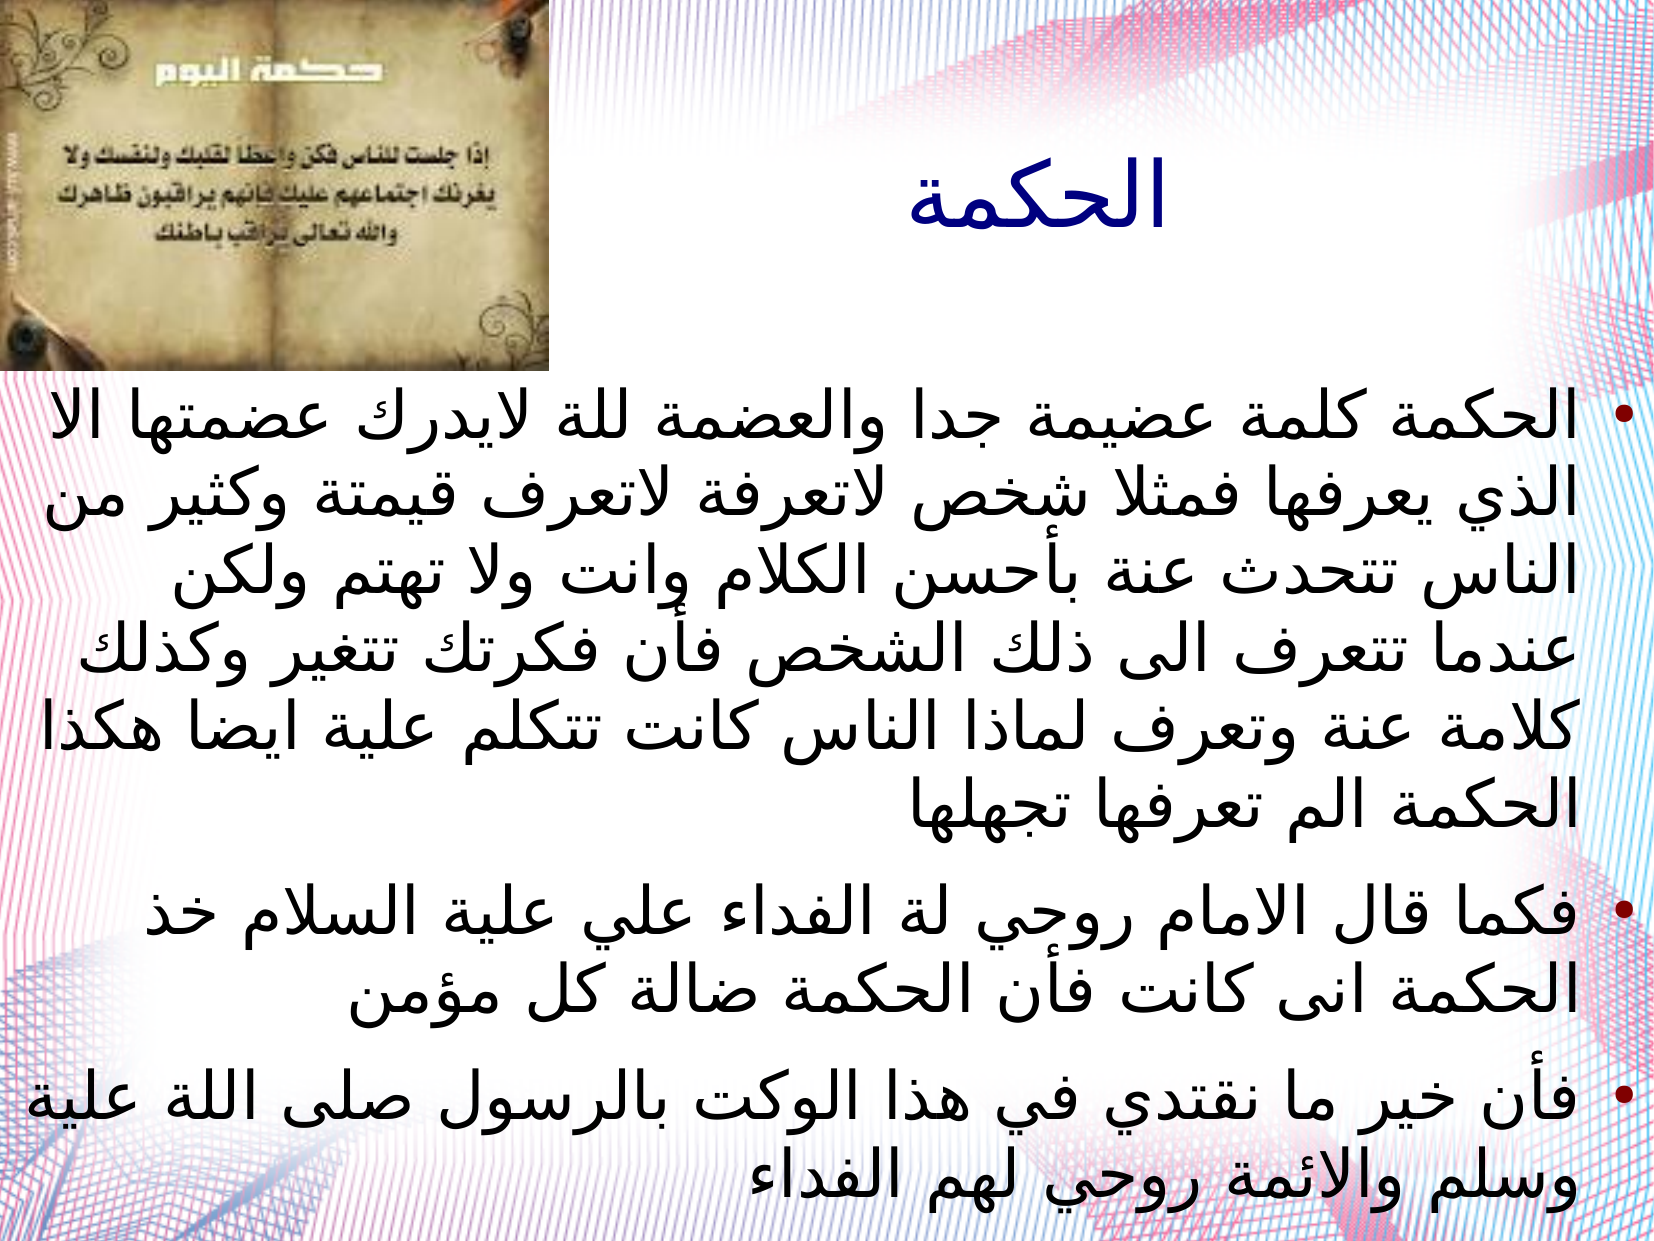

# الحكمة
الحكمة كلمة عضيمة جدا والعضمة للة لايدرك عضمتها الا الذي يعرفها فمثلا شخص لاتعرفة لاتعرف قيمتة وكثير من الناس تتحدث عنة بأحسن الكلام وانت ولا تهتم ولكن عندما تتعرف الى ذلك الشخص فأن فكرتك تتغير وكذلك كلامة عنة وتعرف لماذا الناس كانت تتكلم علية ايضا هكذا الحكمة الم تعرفها تجهلها
فكما قال الامام روحي لة الفداء علي علية السلام خذ الحكمة انى كانت فأن الحكمة ضالة كل مؤمن
فأن خير ما نقتدي في هذا الوكت بالرسول صلى اللة علية وسلم والائمة روحي لهم الفداء